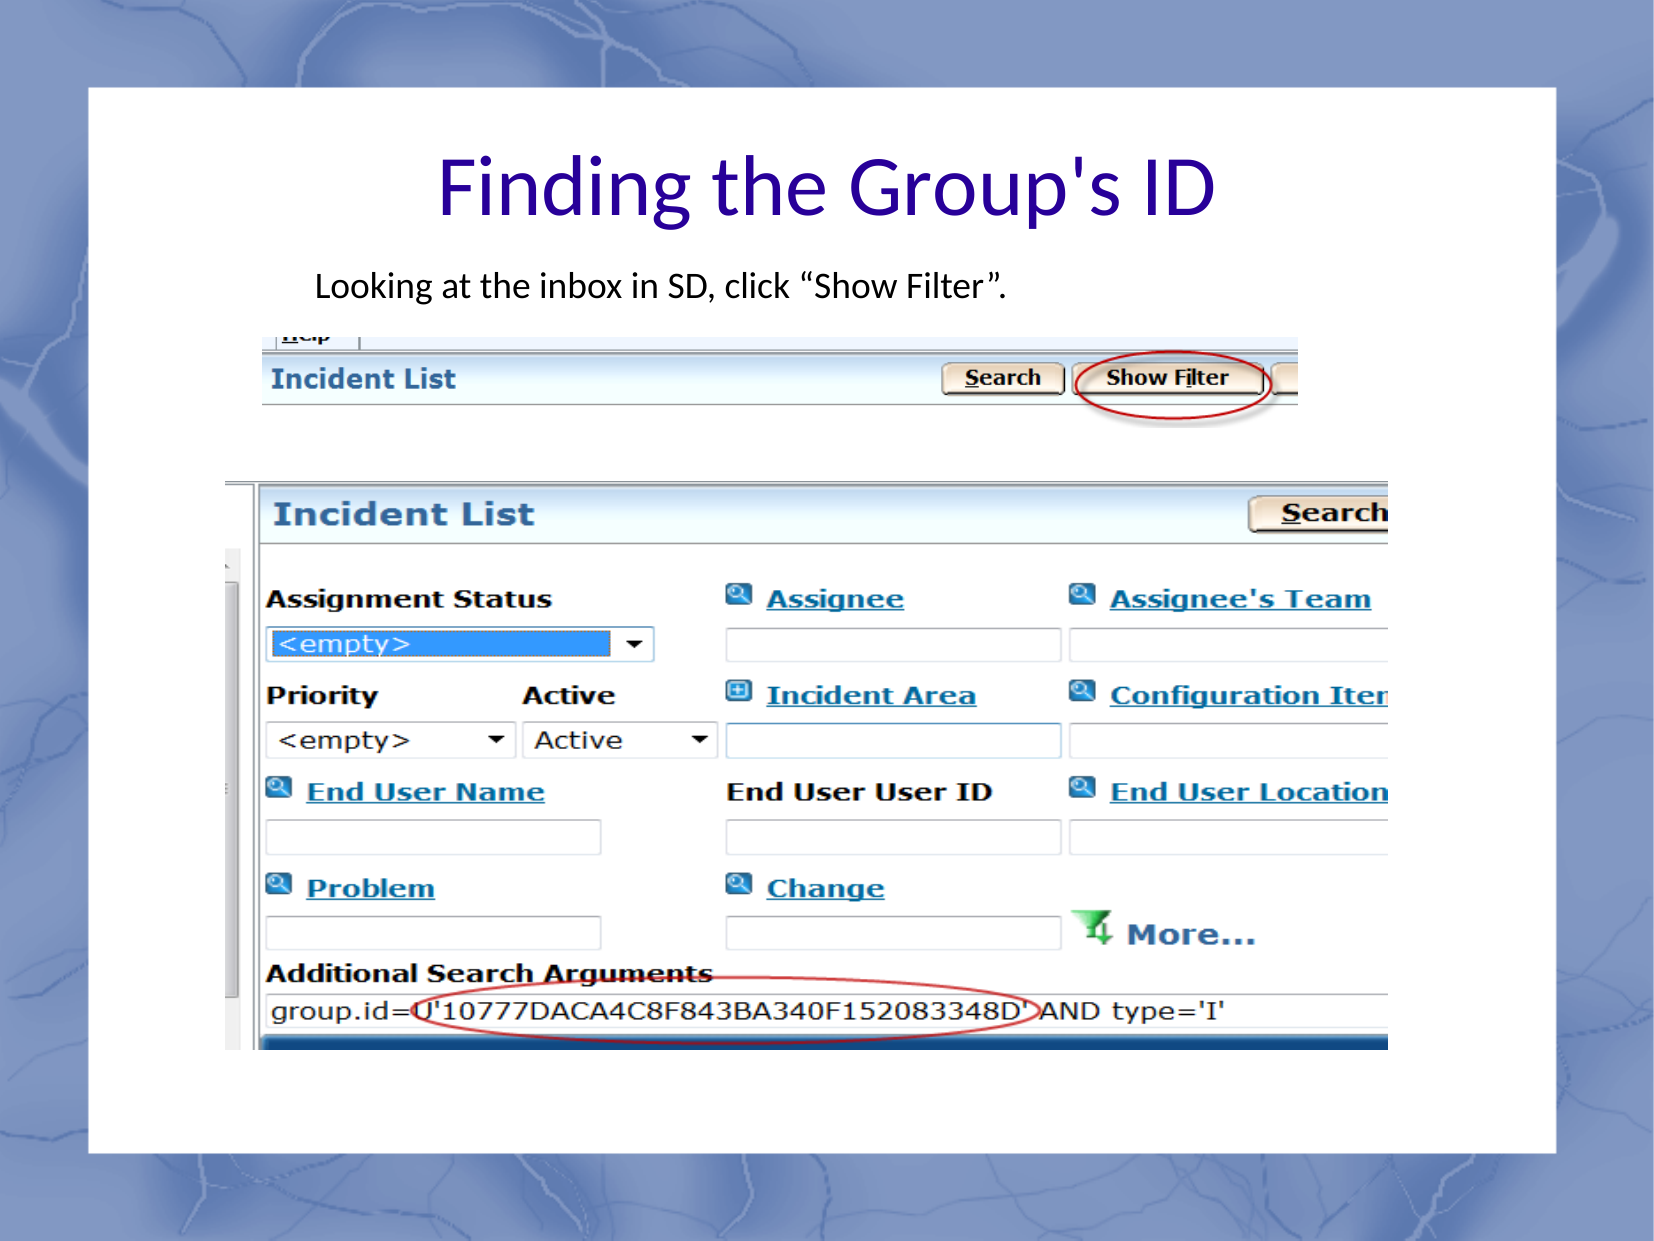

# Finding the Group's ID
Looking at the inbox in SD, click “Show Filter”.